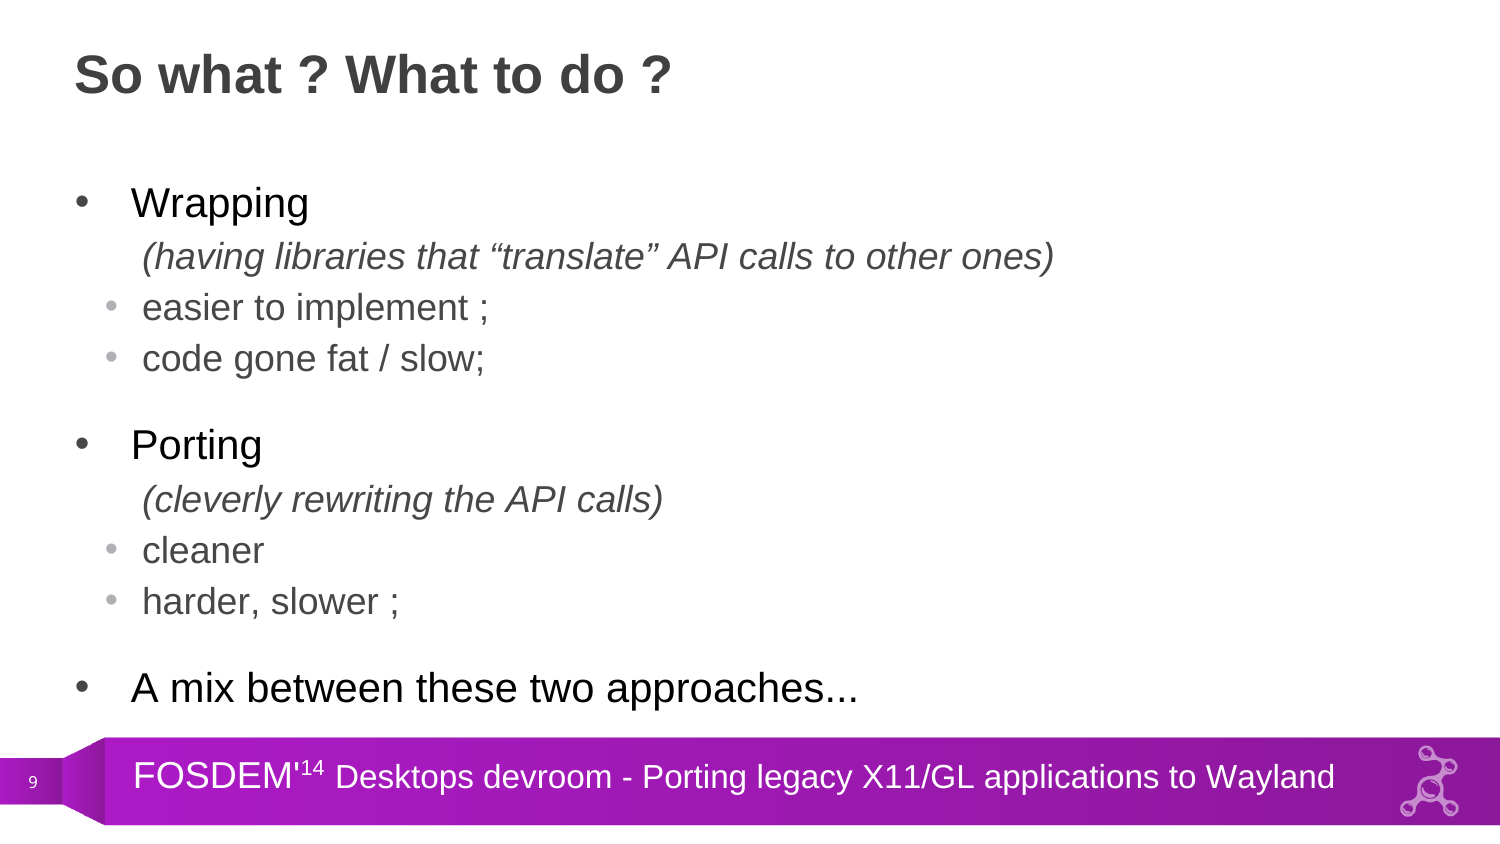

# So what ? What to do ?
Wrapping
(having libraries that “translate” API calls to other ones)
easier to implement ;
code gone fat / slow;
Porting
(cleverly rewriting the API calls)
cleaner
harder, slower ;
A mix between these two approaches...